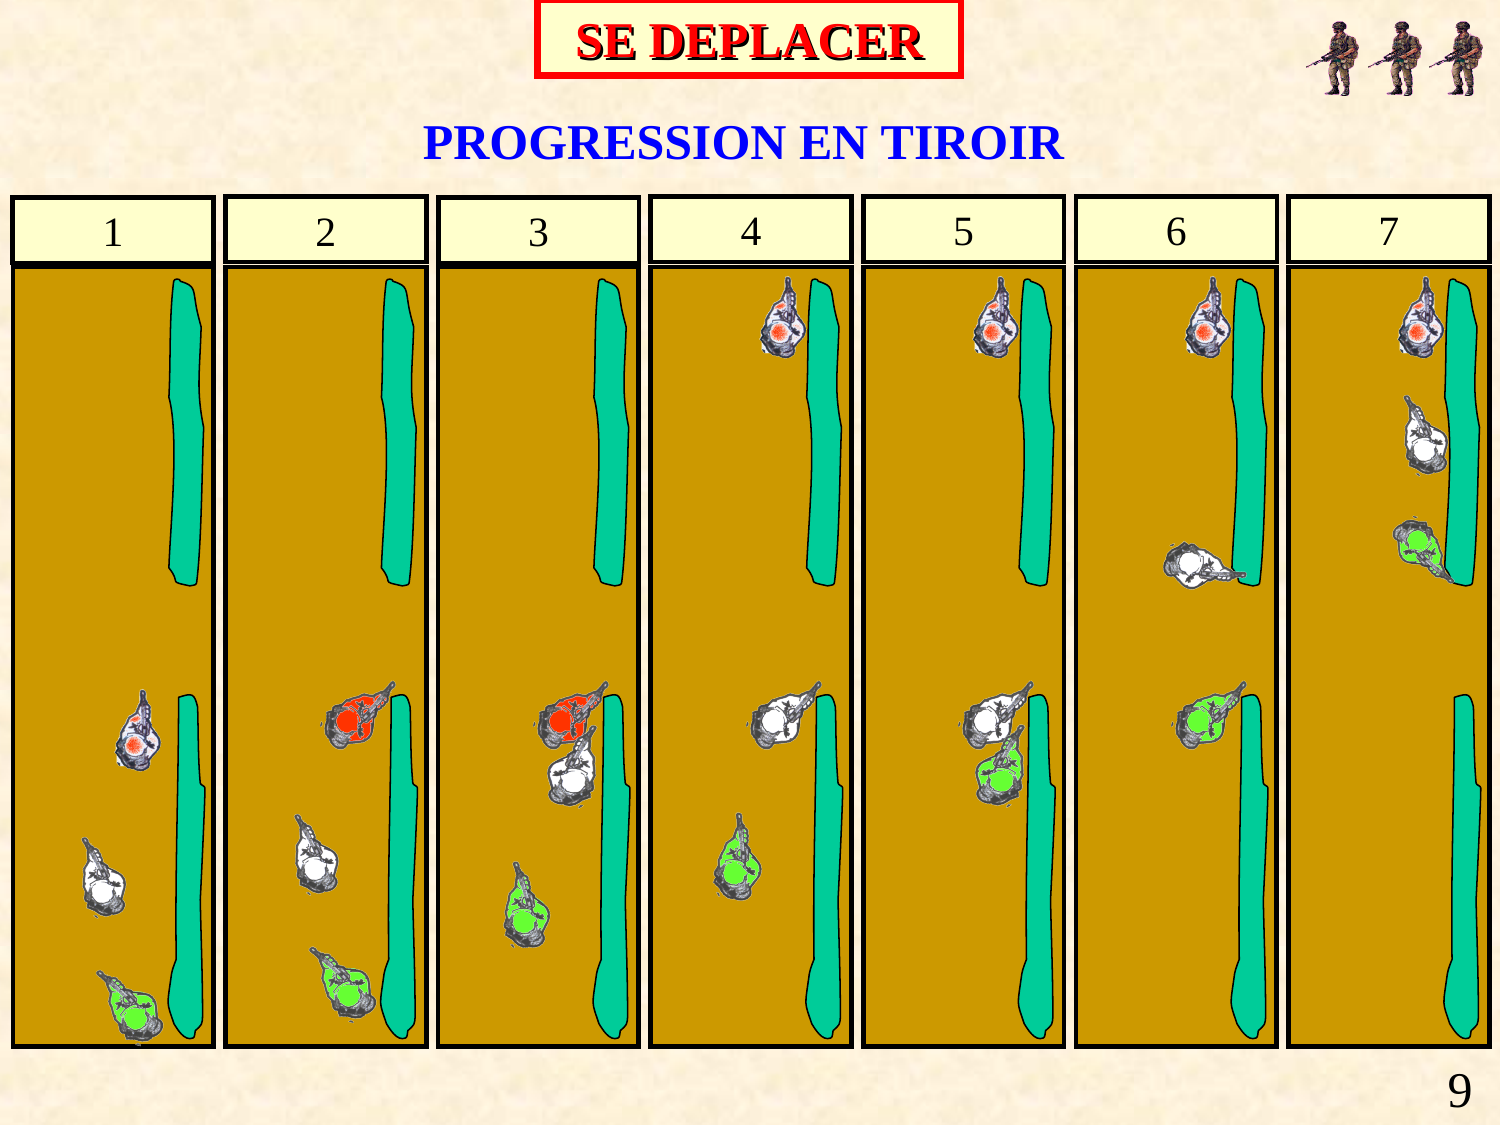

SE DEPLACER
PROGRESSION EN TIROIR
4
5
6
7
2
1
3
9